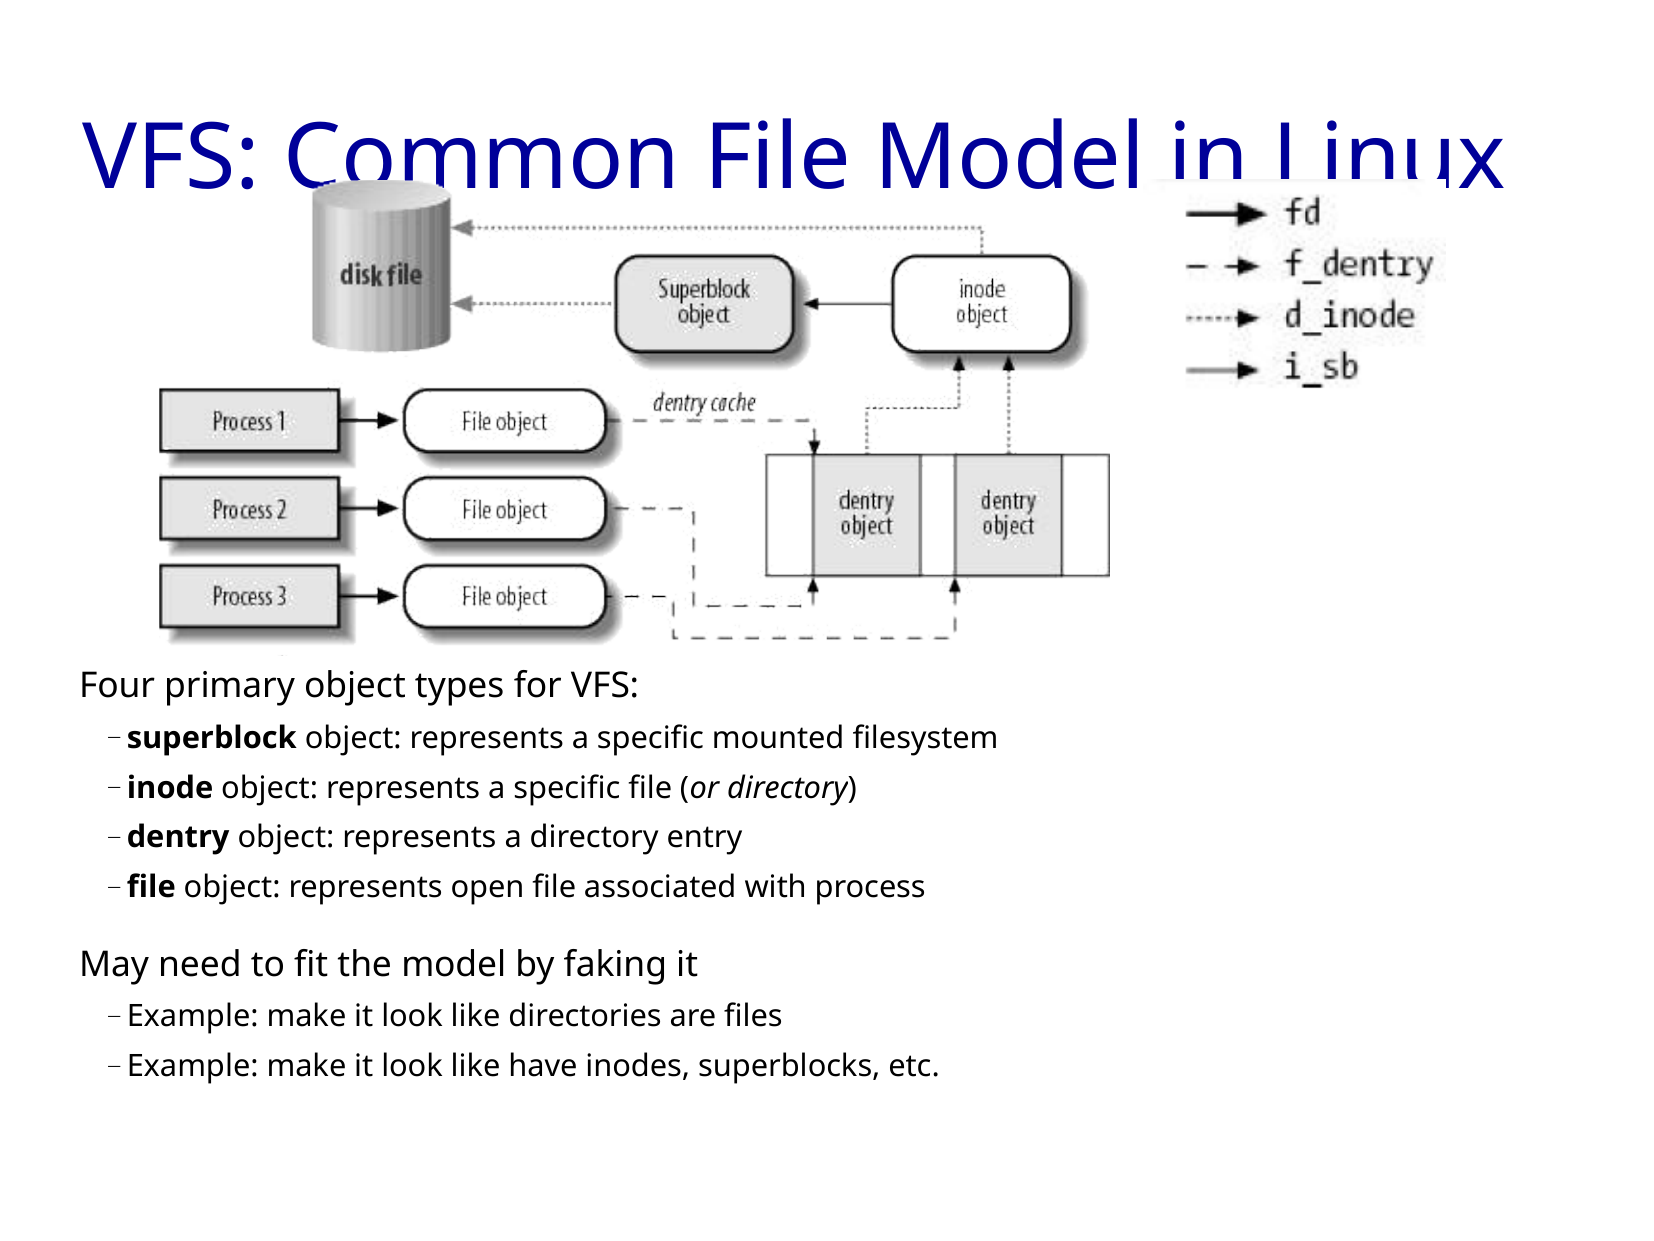

# VFS: Common File Model in Linux
Four primary object types for VFS:
superblock object: represents a specific mounted filesystem
inode object: represents a specific file (or directory)
dentry object: represents a directory entry
file object: represents open file associated with process
May need to fit the model by faking it
Example: make it look like directories are files
Example: make it look like have inodes, superblocks, etc.